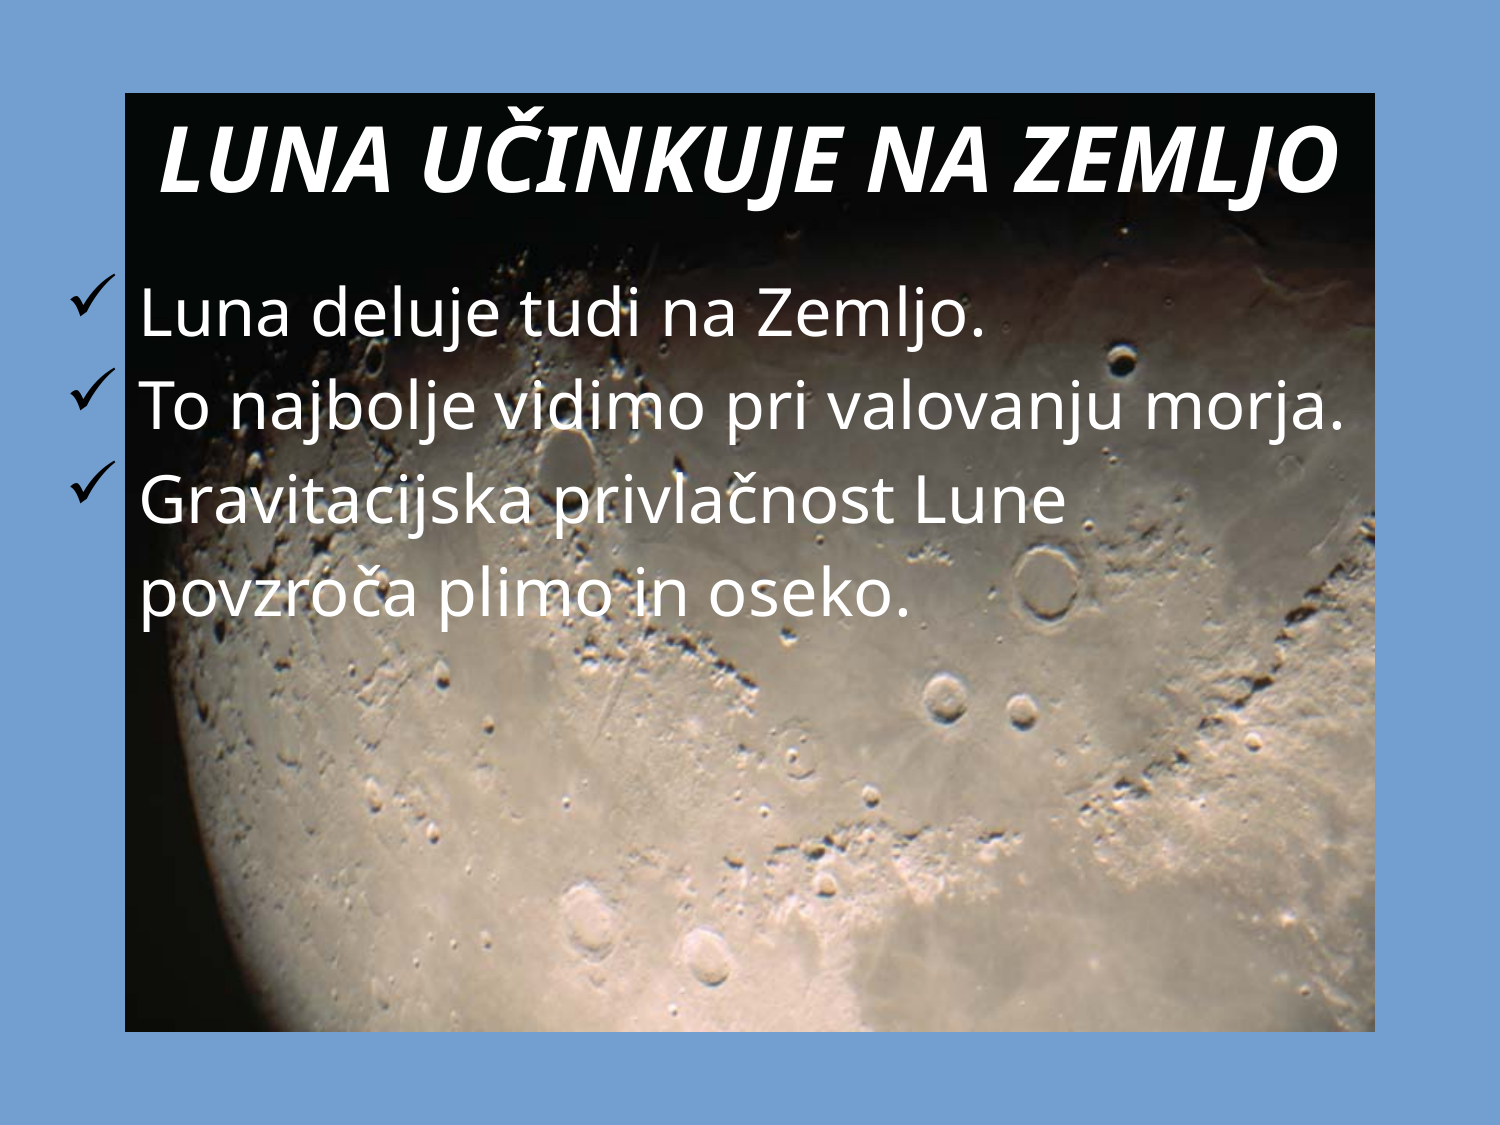

# LUNA UČINKUJE NA ZEMLJO
 Luna deluje tudi na Zemljo.
 To najbolje vidimo pri valovanju morja.
 Gravitacijska privlačnost Lune
	 povzroča plimo in oseko.